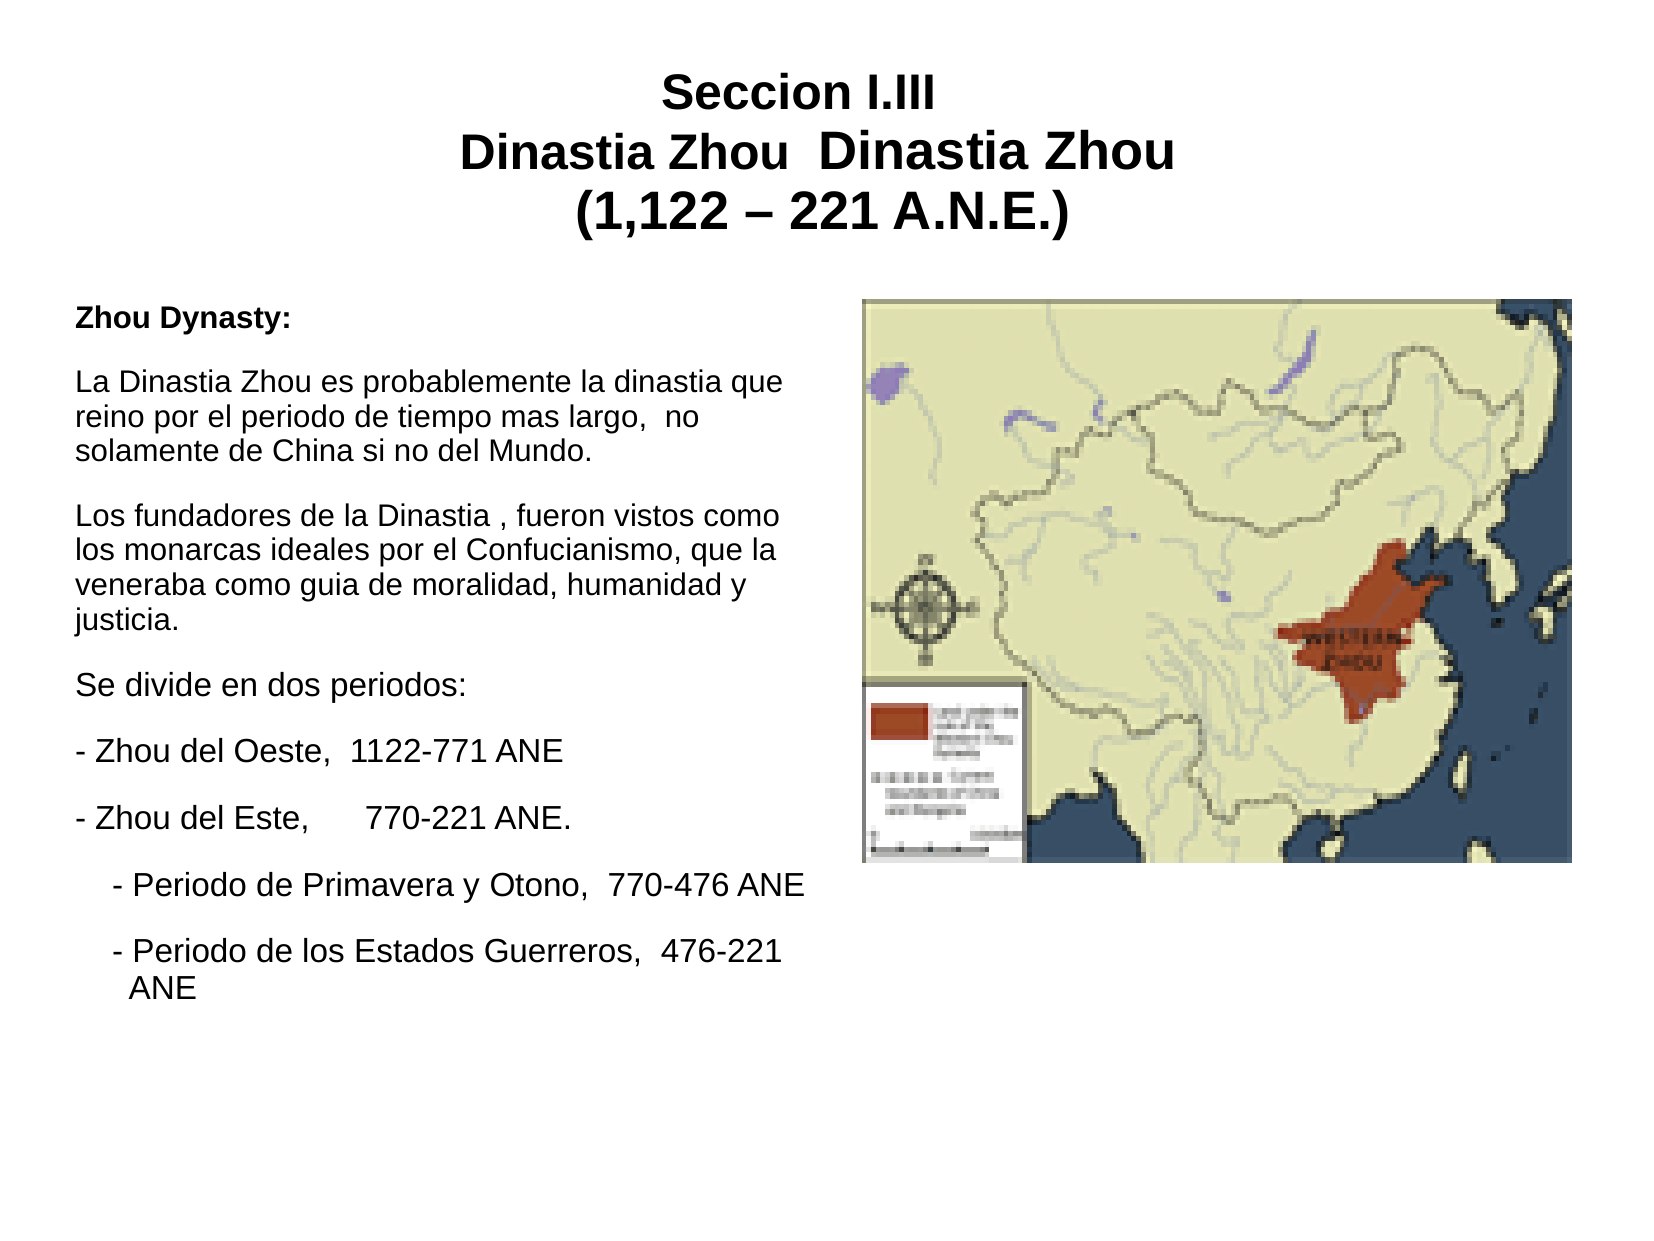

# Seccion I.III Dinastia Zhou Dinastia Zhou (1,122 – 221 A.N.E.)
Zhou Dynasty:
La Dinastia Zhou es probablemente la dinastia que reino por el periodo de tiempo mas largo, no solamente de China si no del Mundo.
Los fundadores de la Dinastia , fueron vistos como los monarcas ideales por el Confucianismo, que la veneraba como guia de moralidad, humanidad y justicia.
Se divide en dos periodos:
- Zhou del Oeste, 1122-771 ANE
- Zhou del Este, 770-221 ANE.
 - Periodo de Primavera y Otono, 770-476 ANE
 - Periodo de los Estados Guerreros, 476-221 ANE